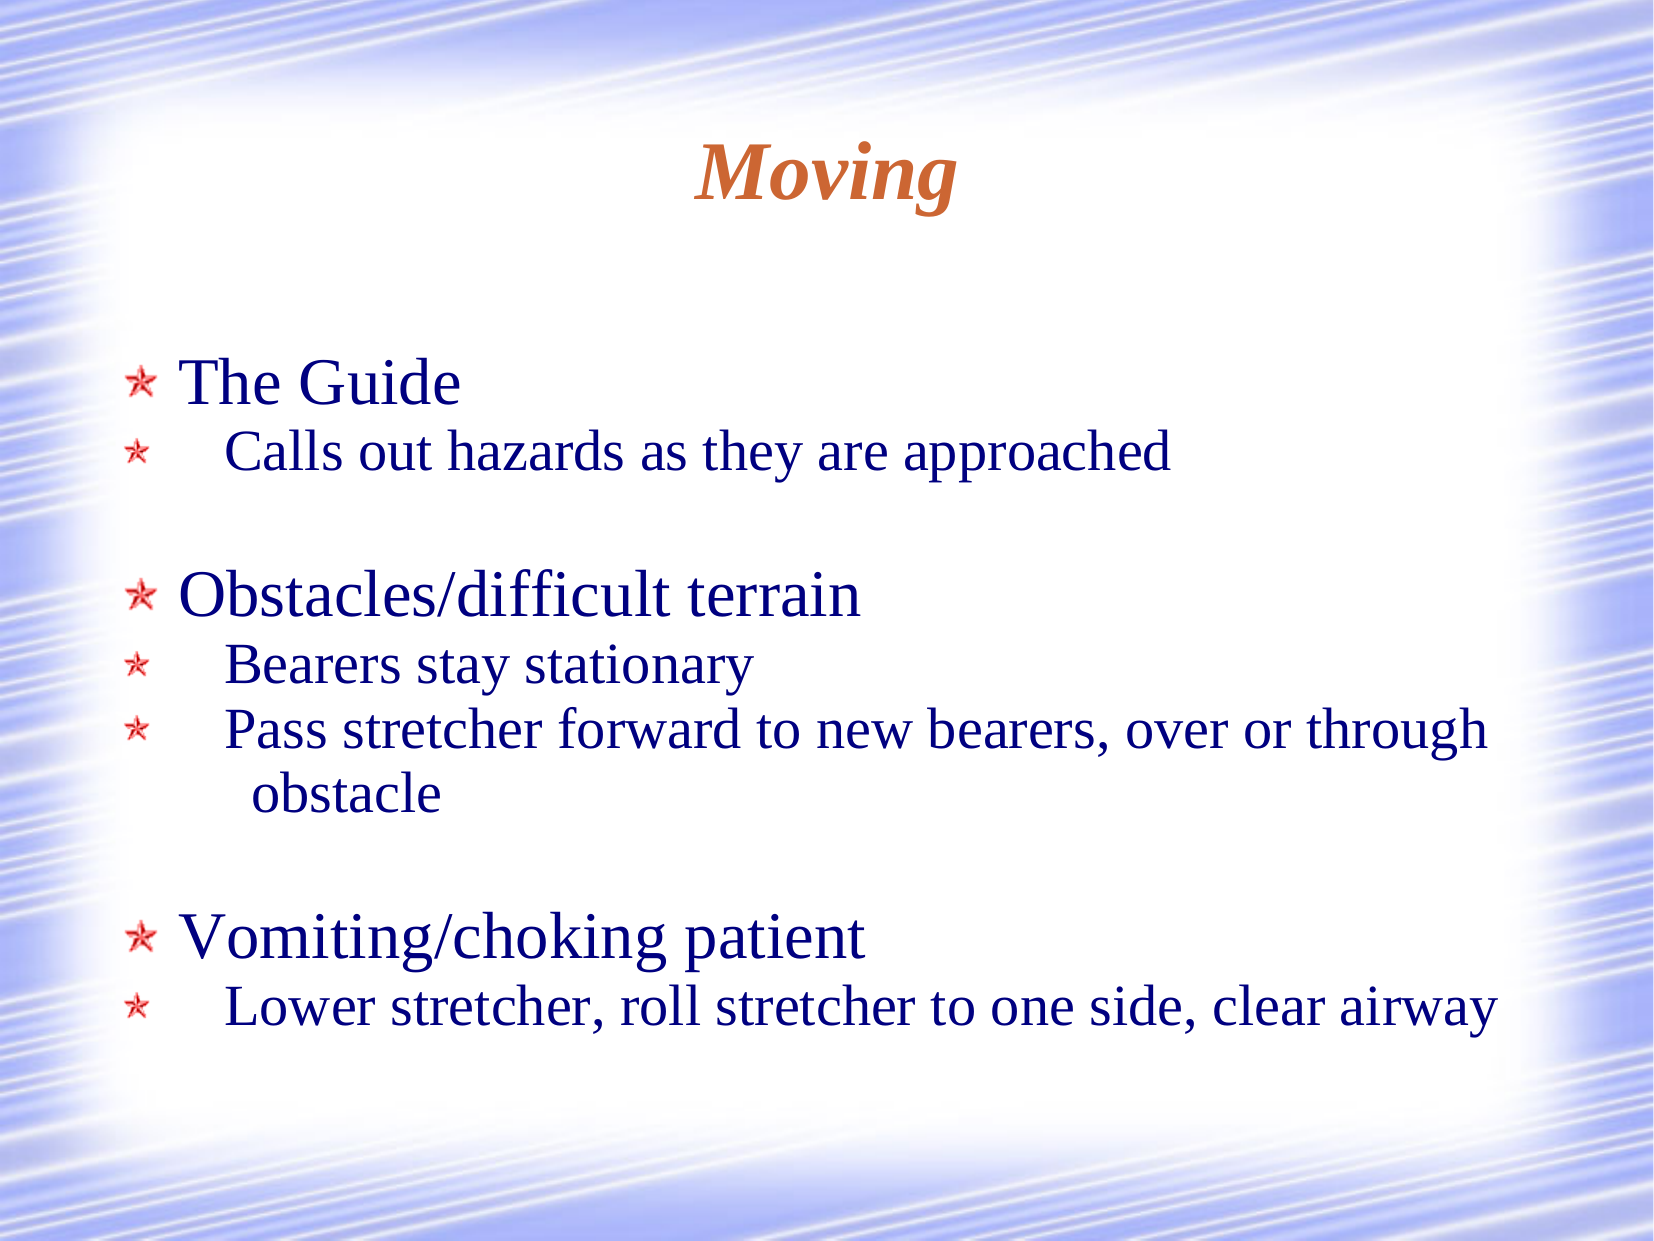

# Moving
 The Guide
 Calls out hazards as they are approached
 Obstacles/difficult terrain
 Bearers stay stationary
 Pass stretcher forward to new bearers, over or through obstacle
 Vomiting/choking patient
 Lower stretcher, roll stretcher to one side, clear airway